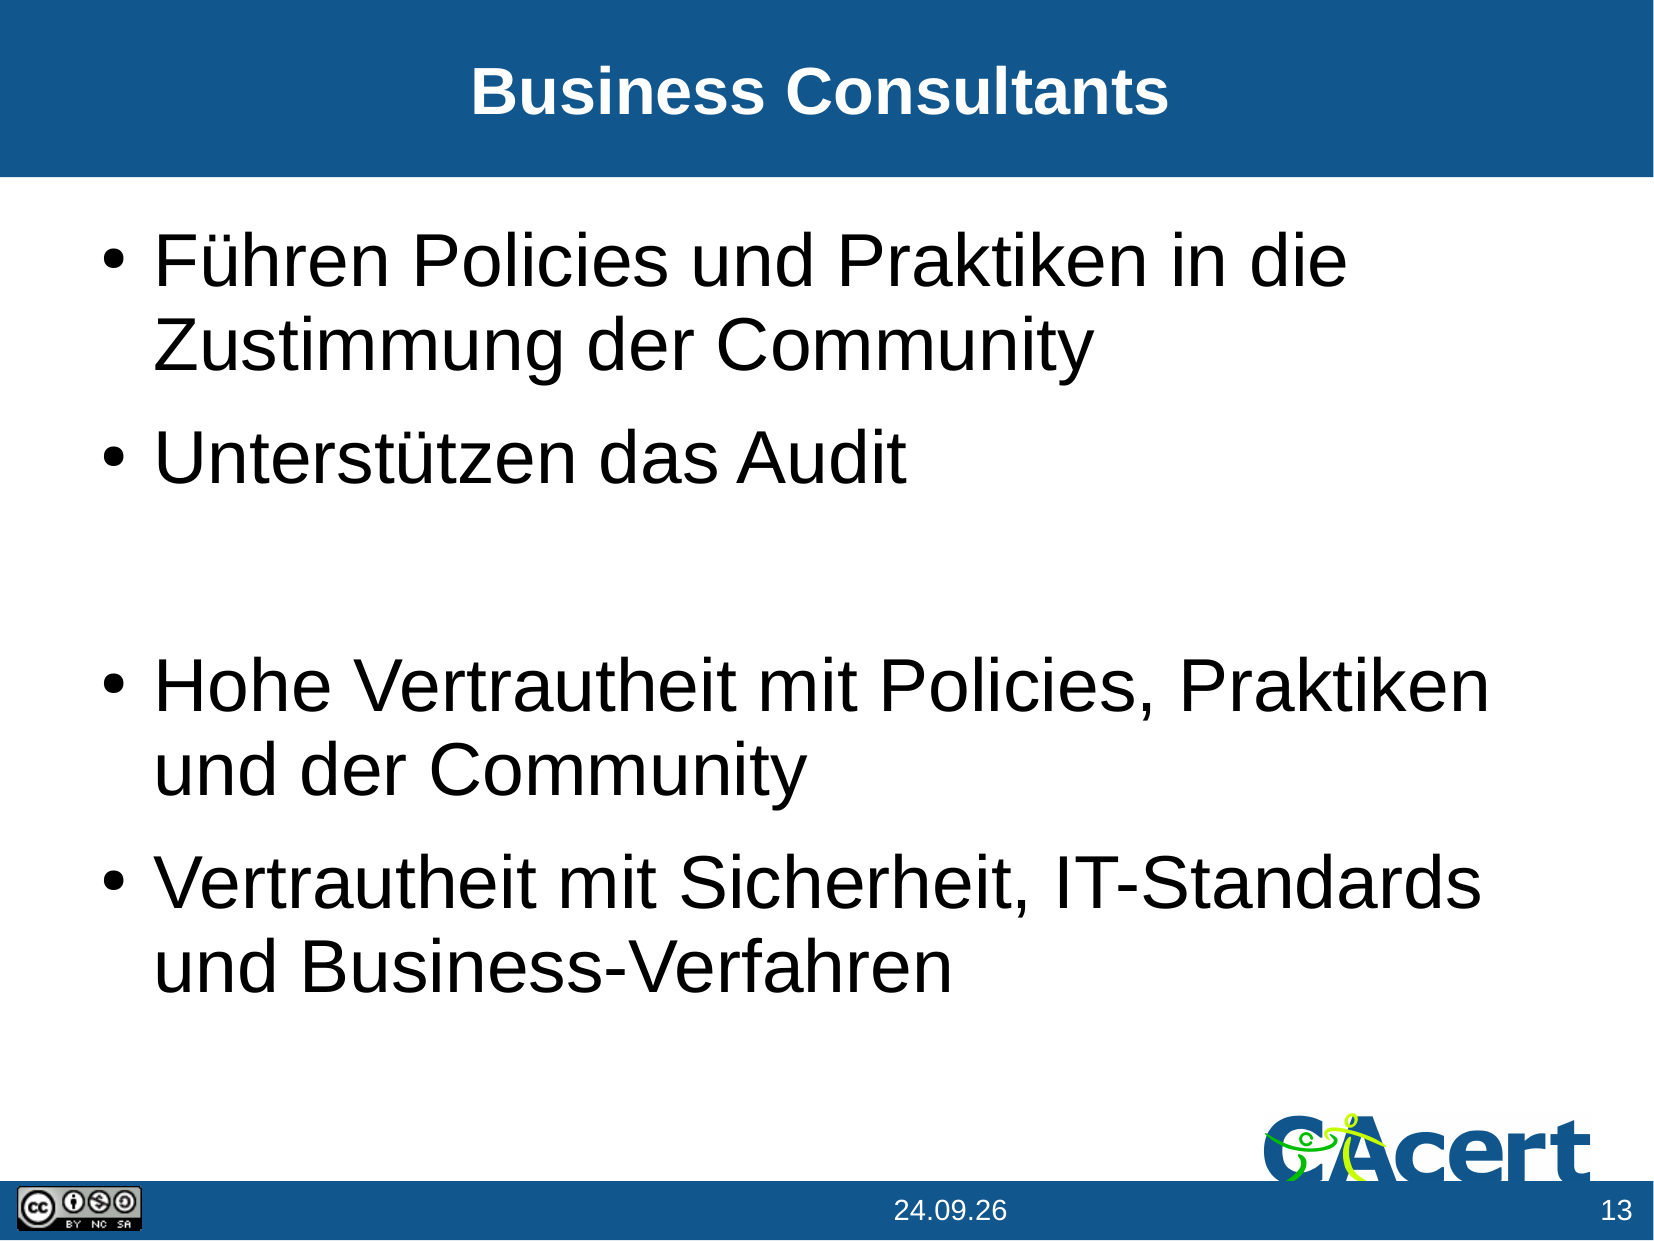

# Business Consultants
Führen Policies und Praktiken in die Zustimmung der Community
Unterstützen das Audit
Hohe Vertrautheit mit Policies, Praktiken und der Community
Vertrautheit mit Sicherheit, IT-Standards und Business-Verfahren